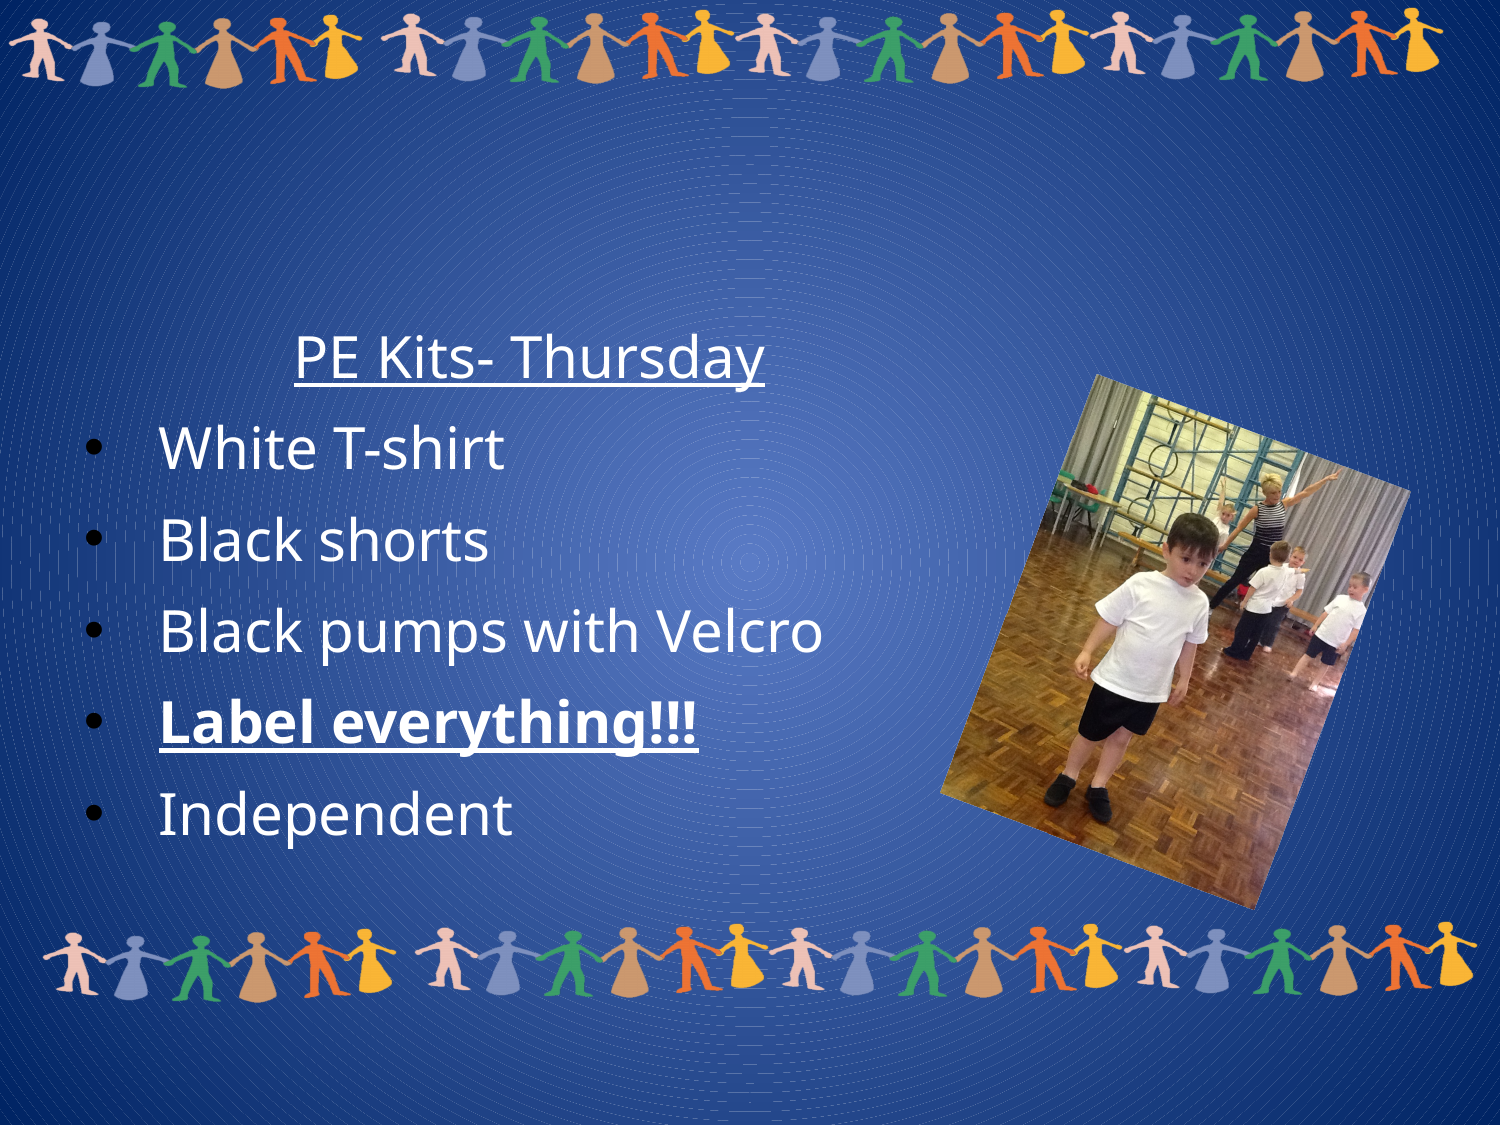

PE Kits- Thursday
White T-shirt
Black shorts
Black pumps with Velcro
Label everything!!!
Independent